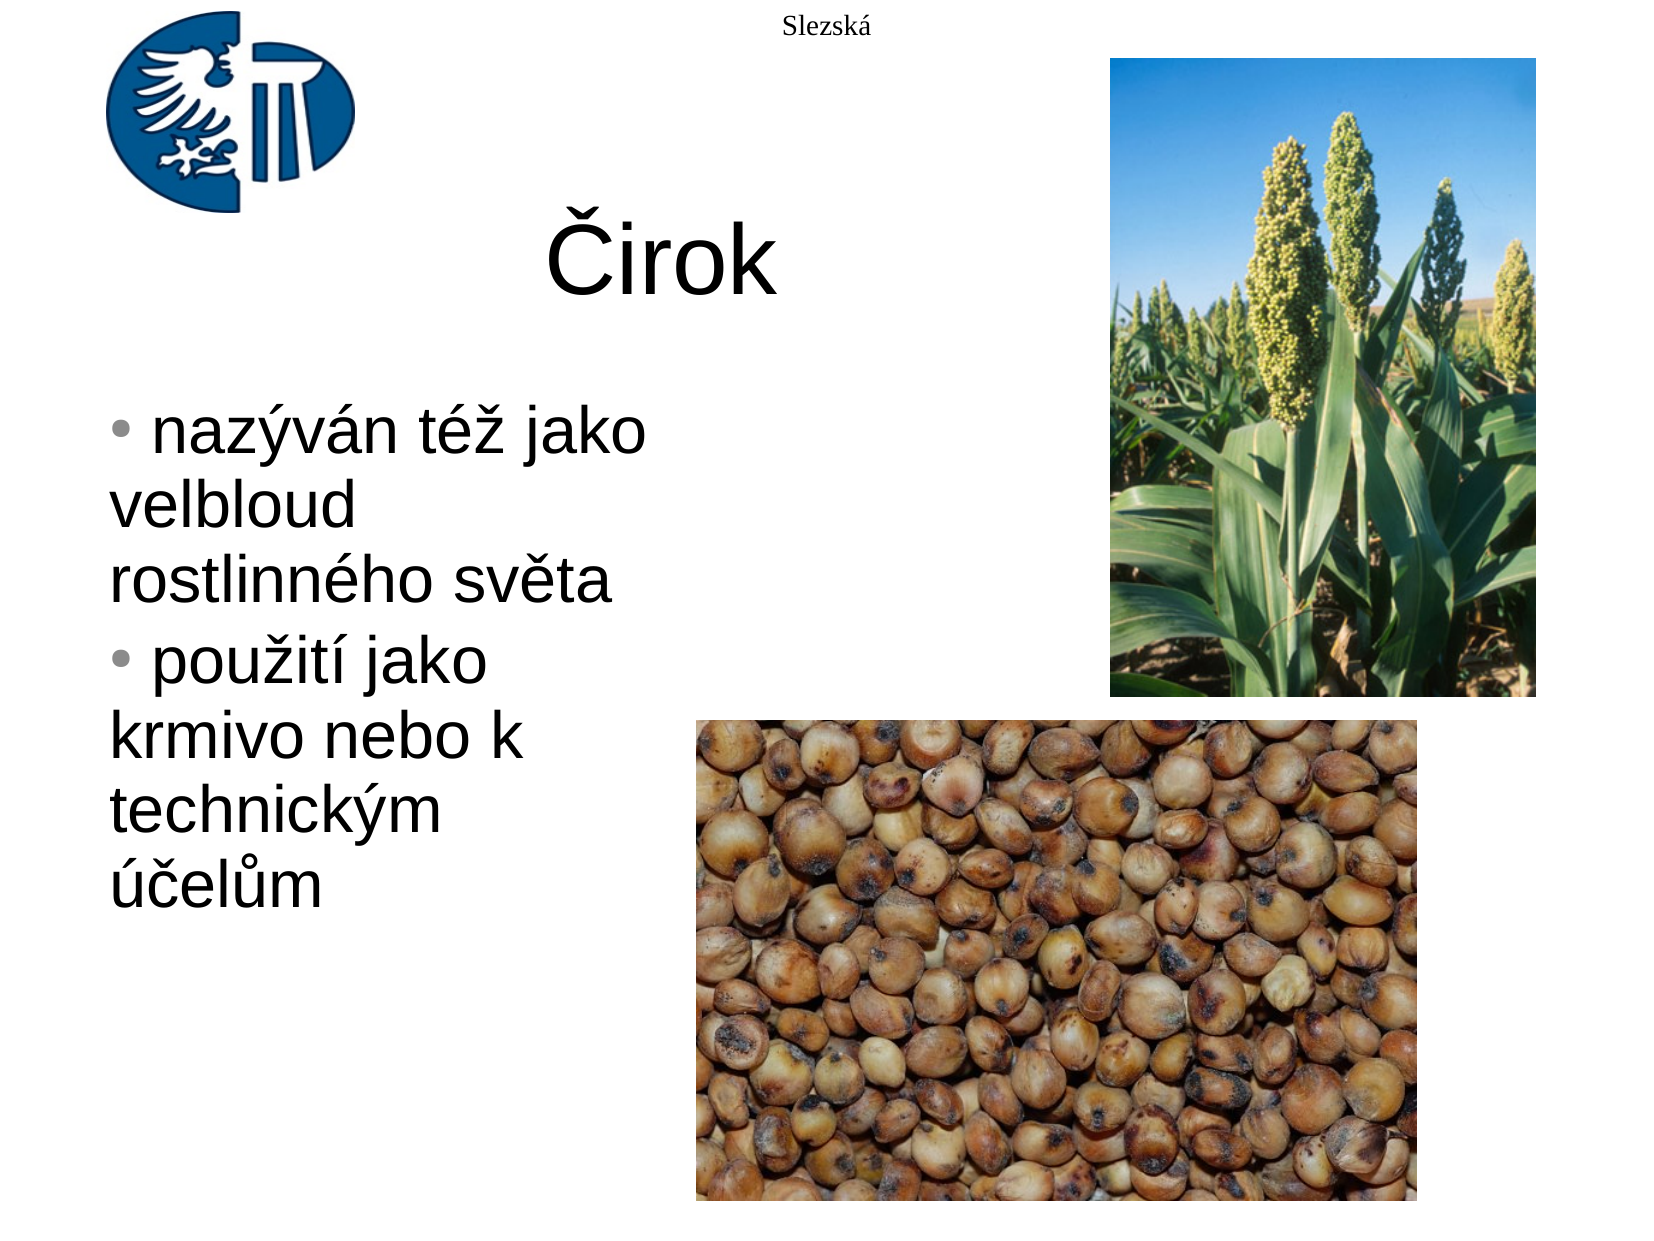

ahoj
# Čirok
 nazýván též jako velbloud rostlinného světa
 použití jako krmivo nebo k technickým účelům